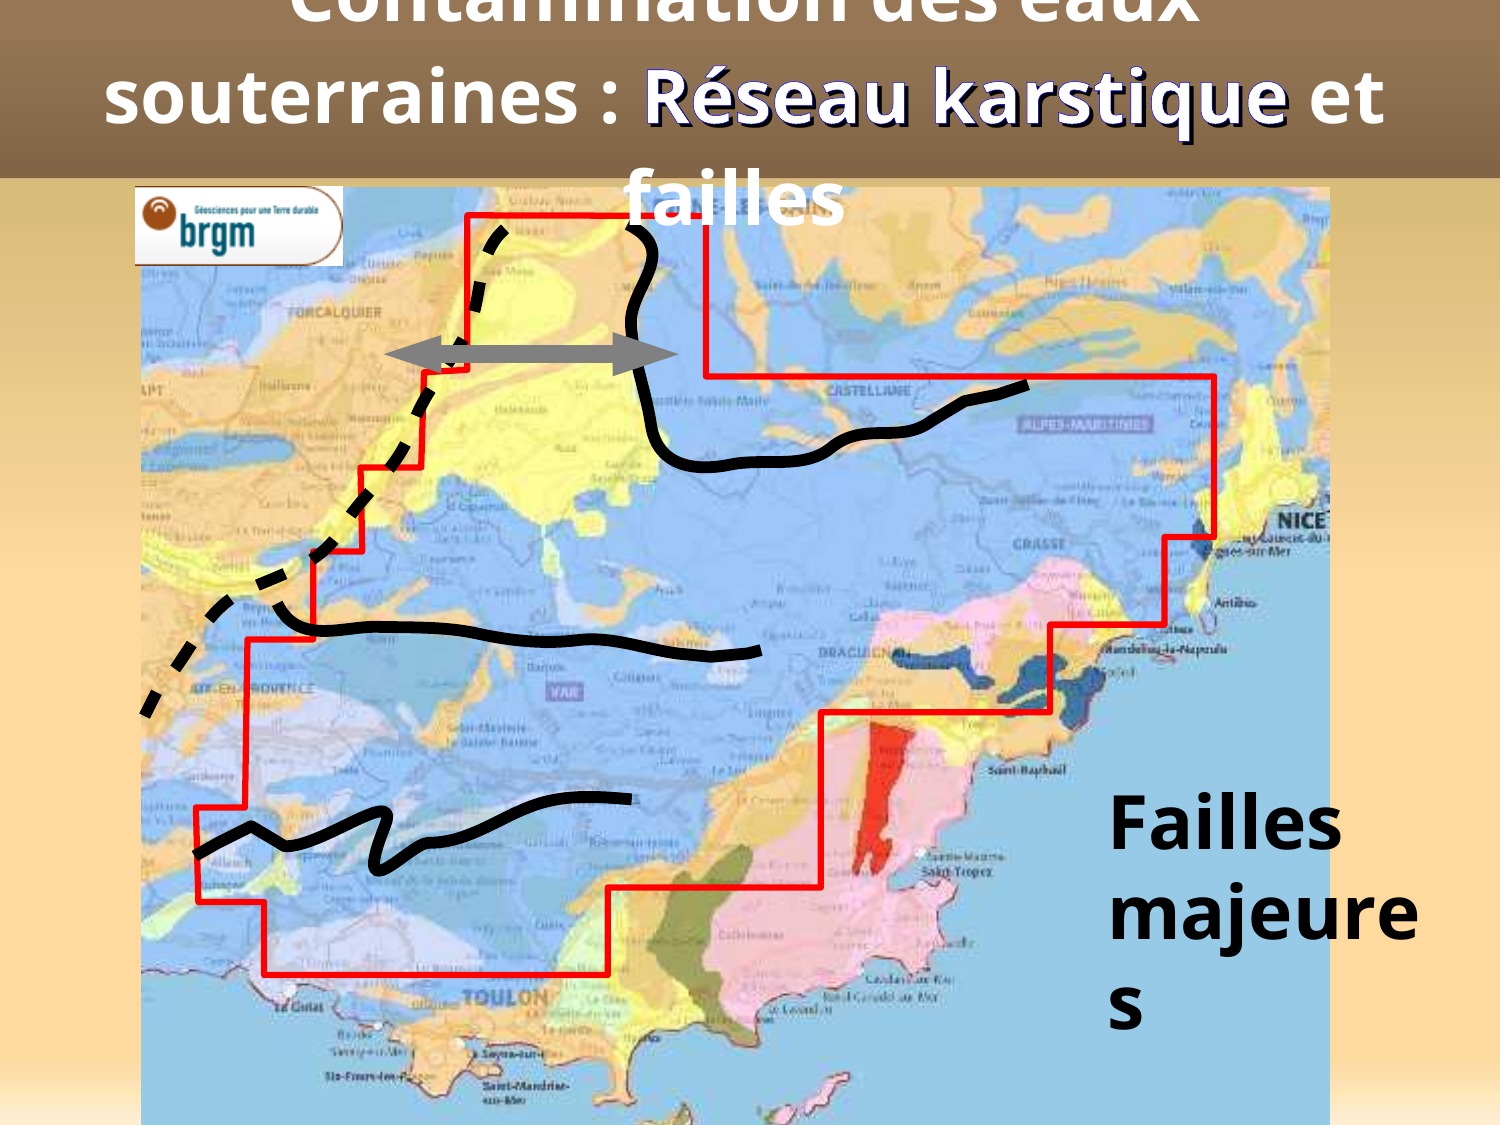

# Contamination des eaux souterraines : Réseau karstique et failles
Failles majeures